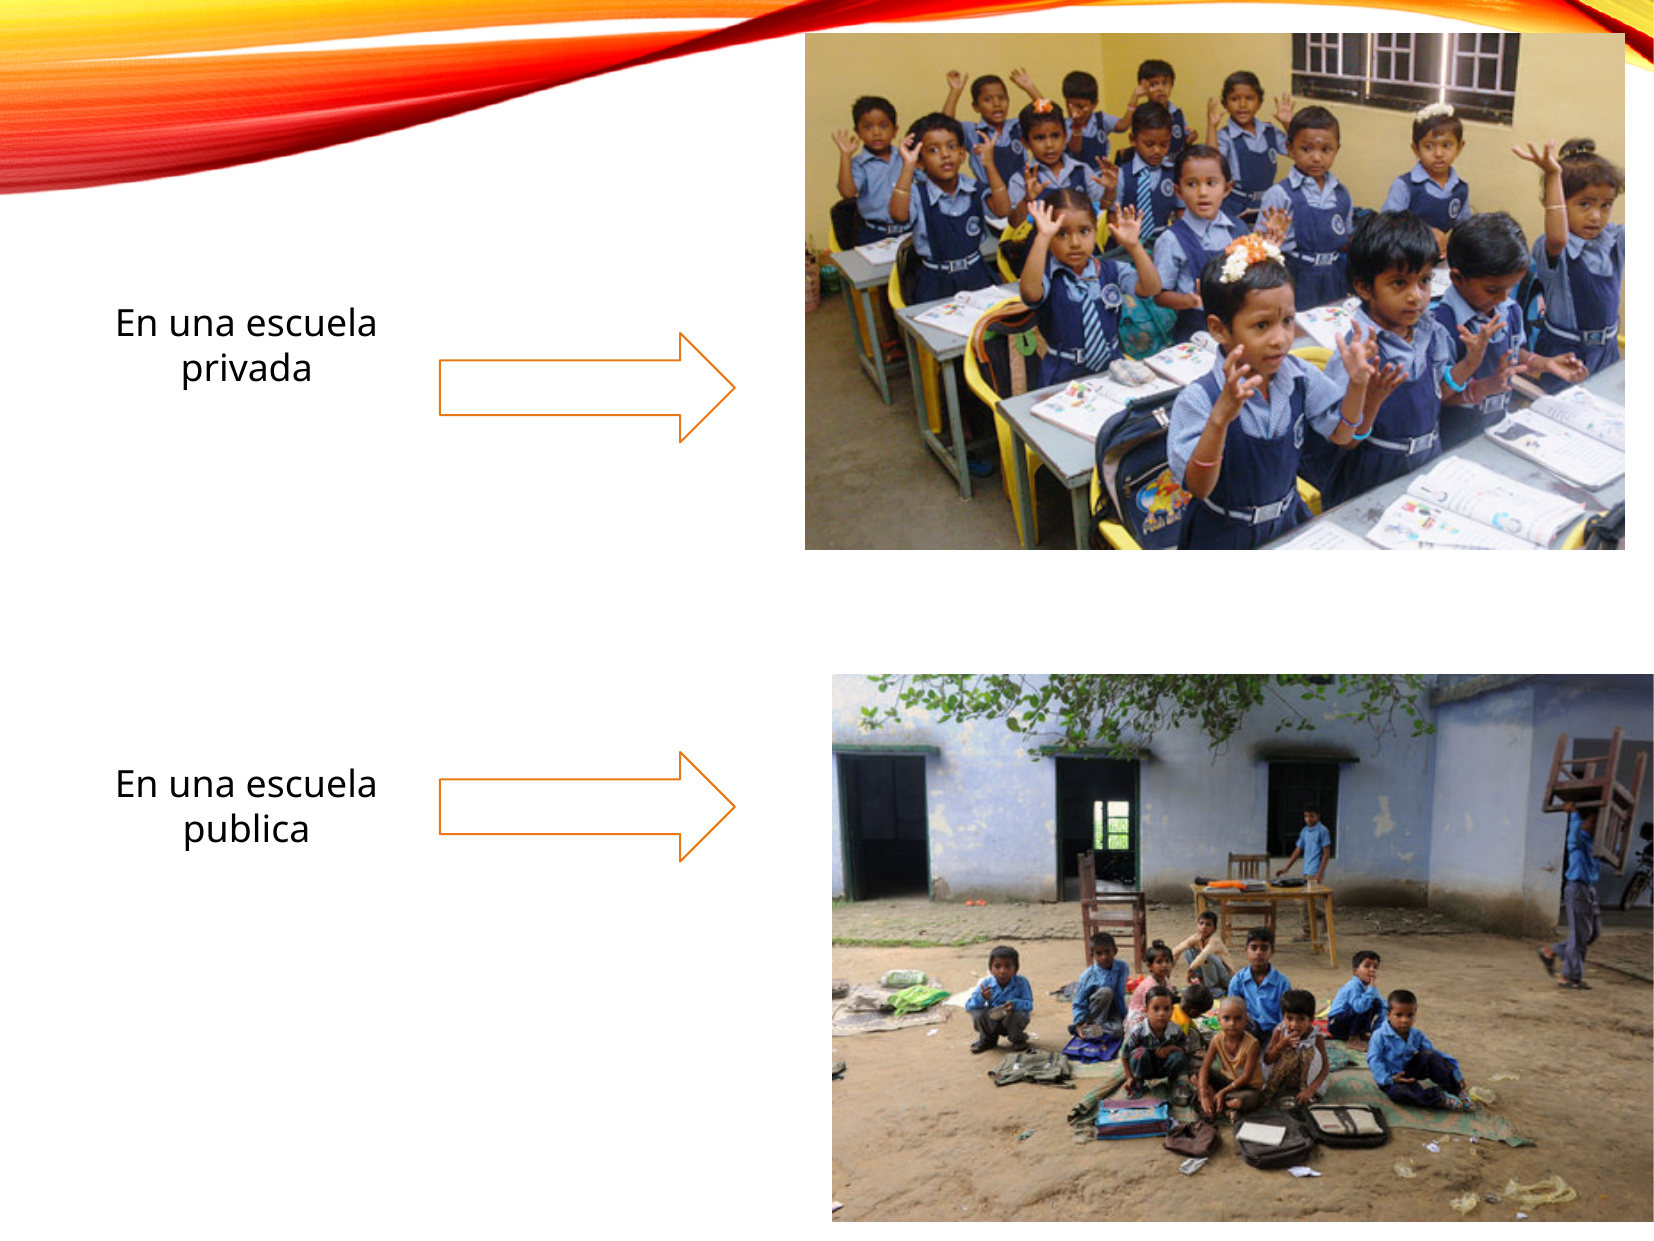

En una escuela privada
En una escuela publica